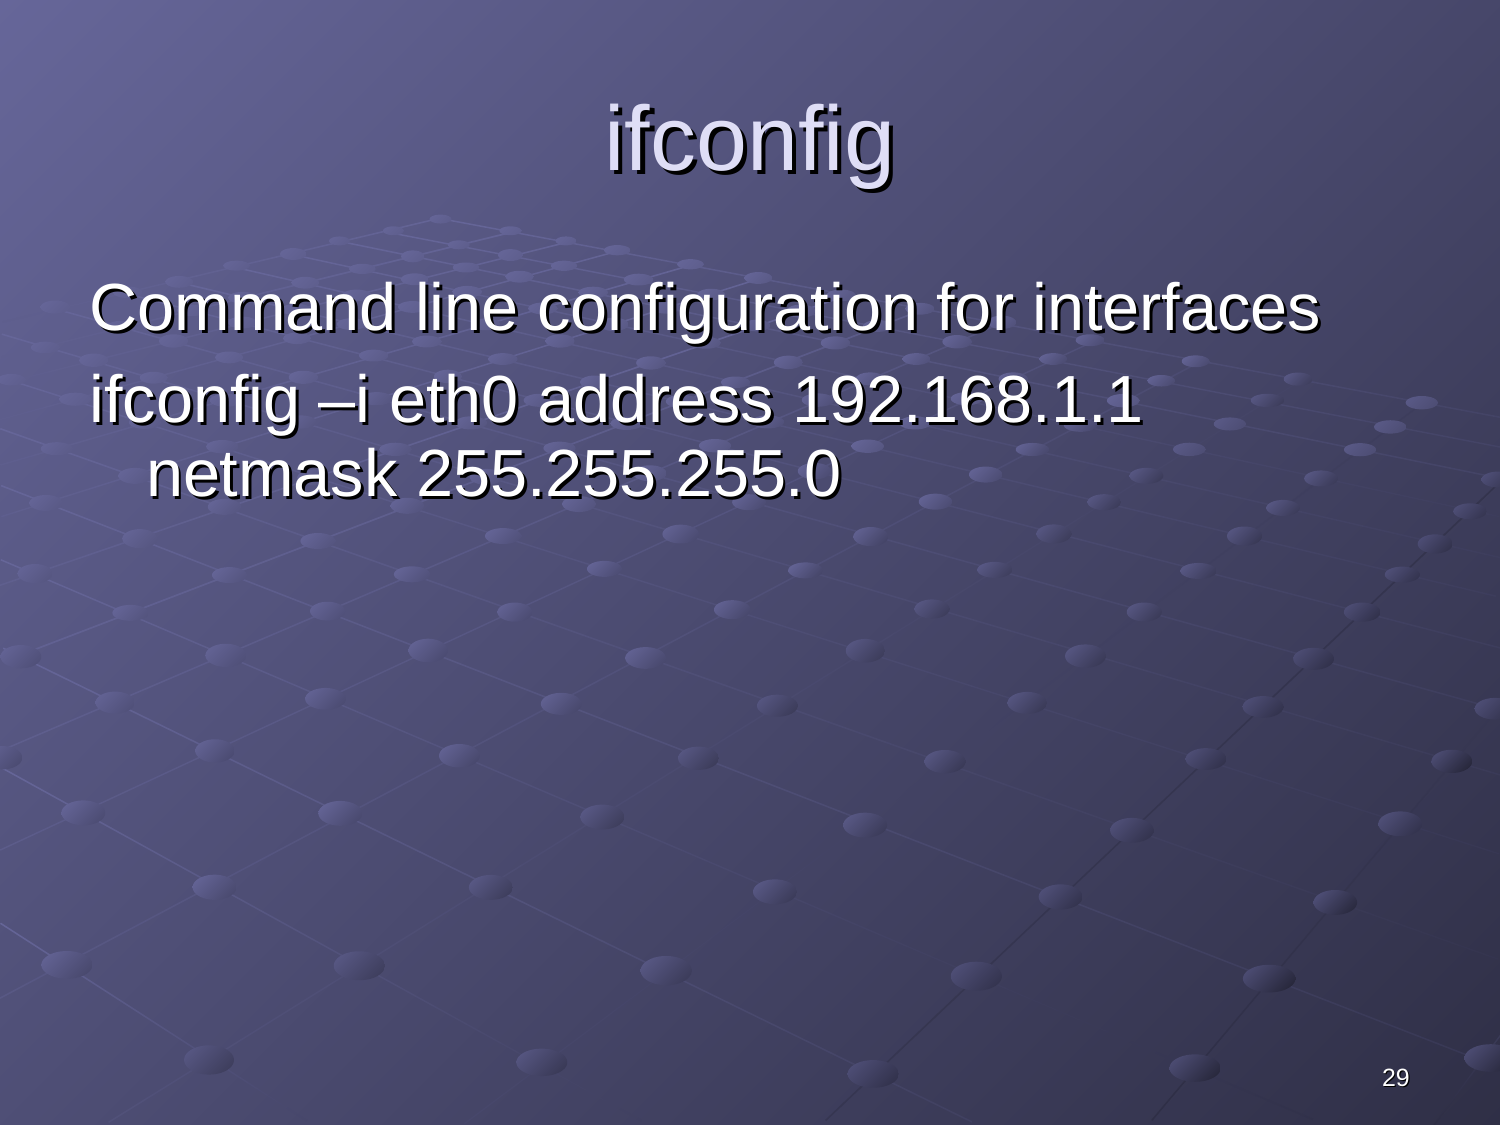

# ifconfig
Command line configuration for interfaces
ifconfig –i eth0 address 192.168.1.1 netmask 255.255.255.0
29